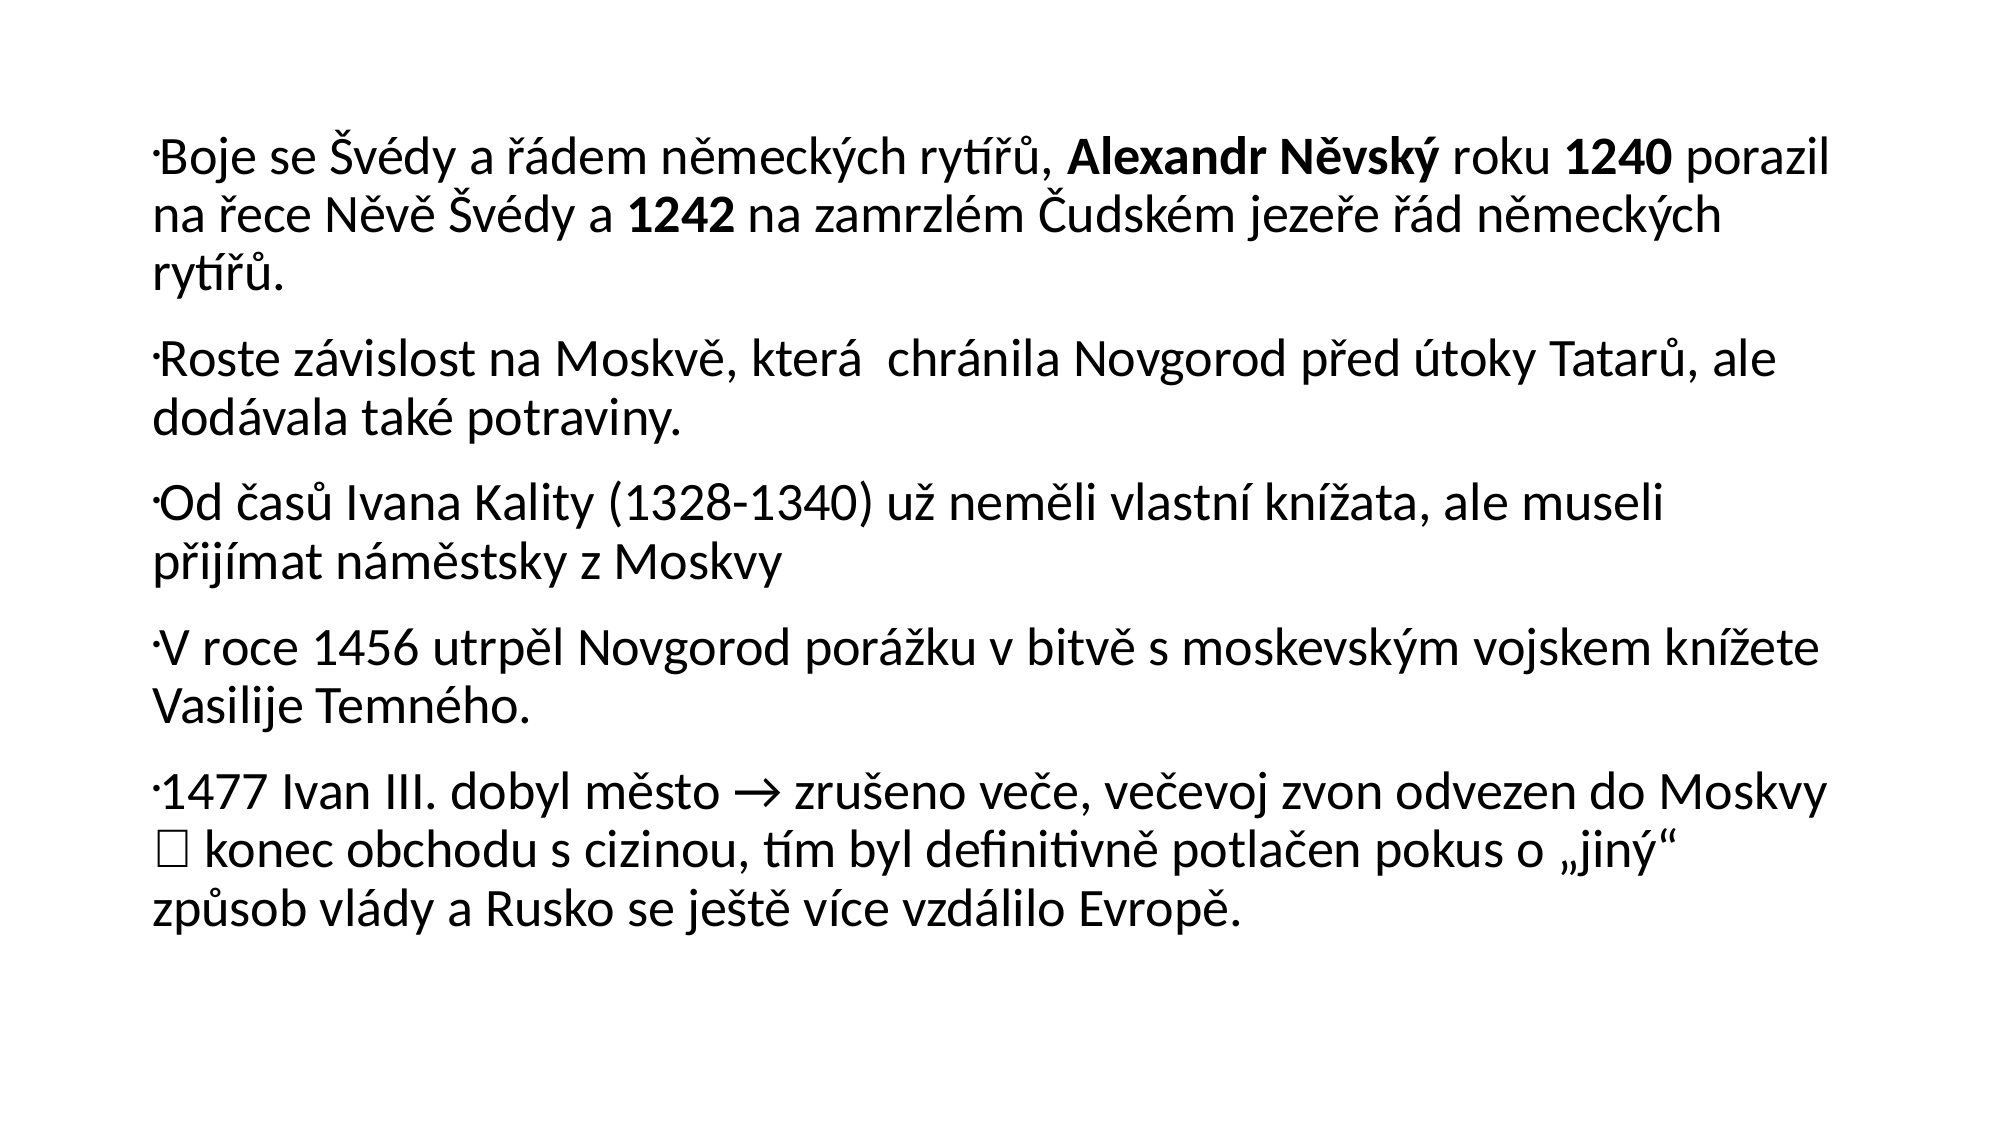

# Boje se Švédy a řádem německých rytířů, Alexandr Něvský roku 1240 porazil na řece Něvě Švédy a 1242 na zamrzlém Čudském jezeře řád německých rytířů.
Roste závislost na Moskvě, která chránila Novgorod před útoky Tatarů, ale dodávala také potraviny.
Od časů Ivana Kality (1328-1340) už neměli vlastní knížata, ale museli přijímat náměstsky z Moskvy
V roce 1456 utrpěl Novgorod porážku v bitvě s moskevským vojskem knížete Vasilije Temného.
1477 Ivan III. dobyl město → zrušeno veče, večevoj zvon odvezen do Moskvy
 konec obchodu s cizinou, tím byl definitivně potlačen pokus o „jiný“ způsob vlády a Rusko se ještě více vzdálilo Evropě.